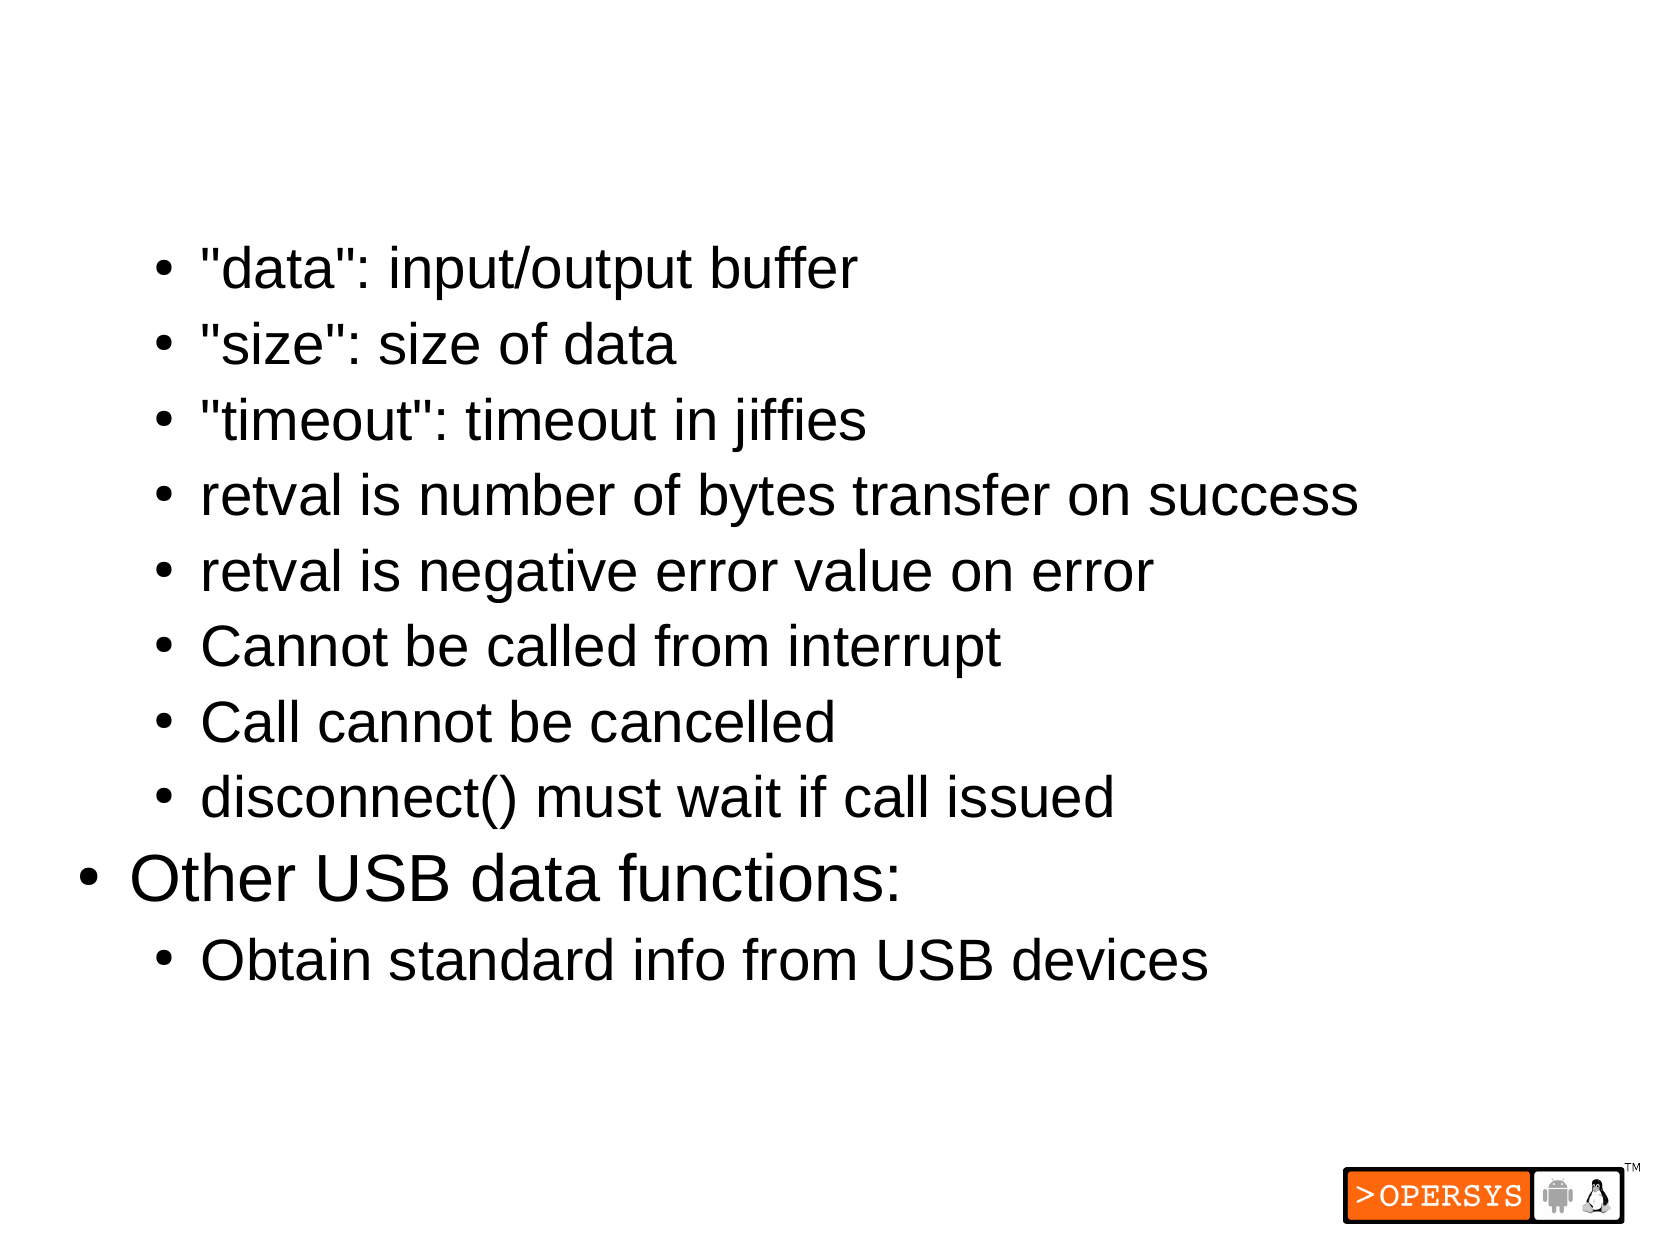

# "data": input/output buffer
"size": size of data
"timeout": timeout in jiffies
retval is number of bytes transfer on success
retval is negative error value on error
Cannot be called from interrupt
Call cannot be cancelled
disconnect() must wait if call issued
Other USB data functions:
Obtain standard info from USB devices